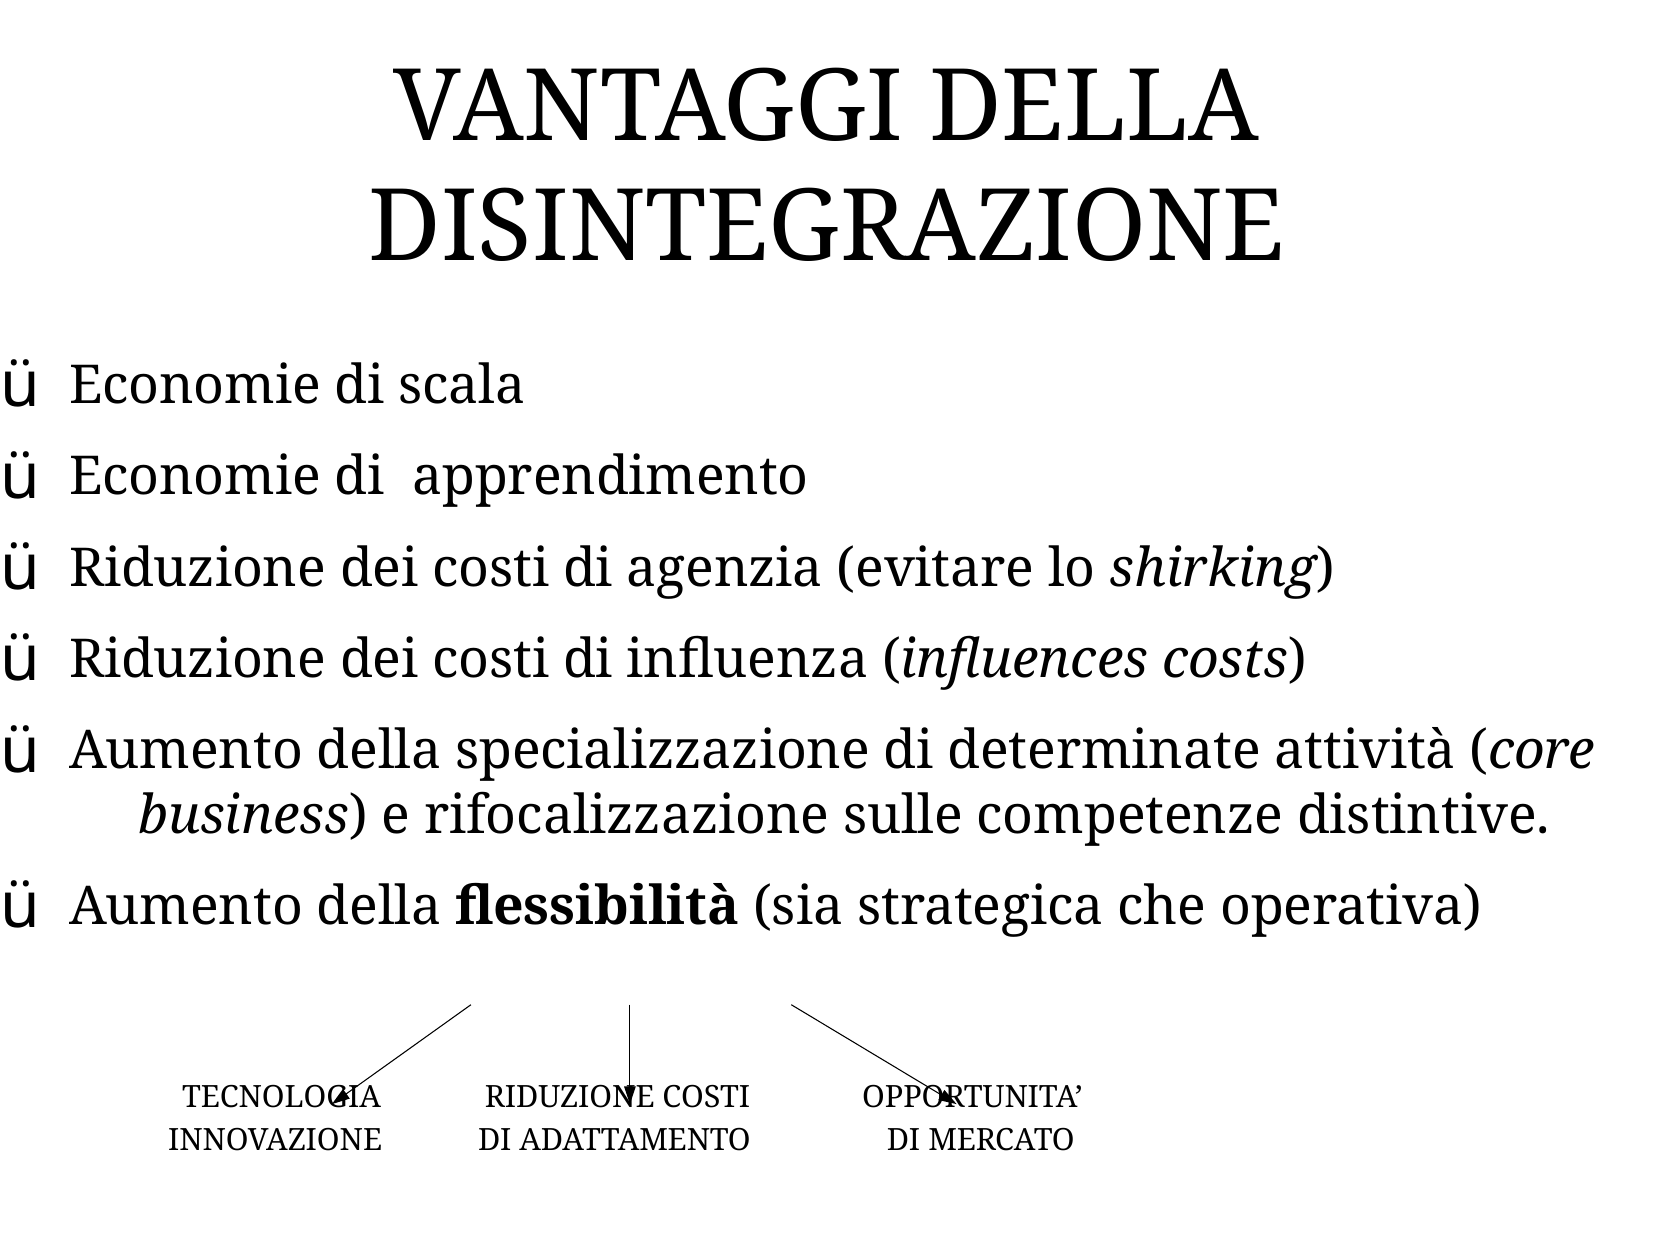

# VANTAGGI DELLA DISINTEGRAZIONE
Economie di scala
Economie di apprendimento
Riduzione dei costi di agenzia (evitare lo shirking)
Riduzione dei costi di influenza (influences costs)
Aumento della specializzazione di determinate attività (core business) e rifocalizzazione sulle competenze distintive.
Aumento della flessibilità (sia strategica che operativa)
 TECNOLOGIA RIDUZIONE COSTI OPPORTUNITA’
 INNOVAZIONE DI ADATTAMENTO DI MERCATO